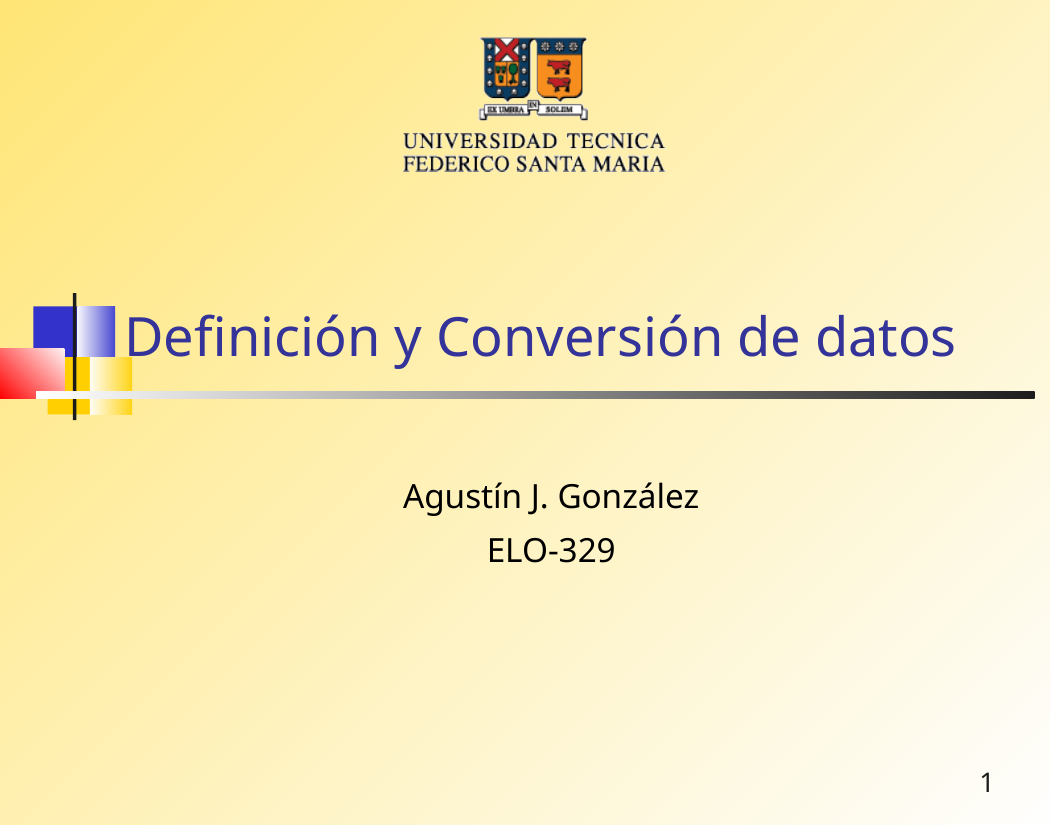

# Definición y Conversión de datos
Agustín J. González
ELO-329
1